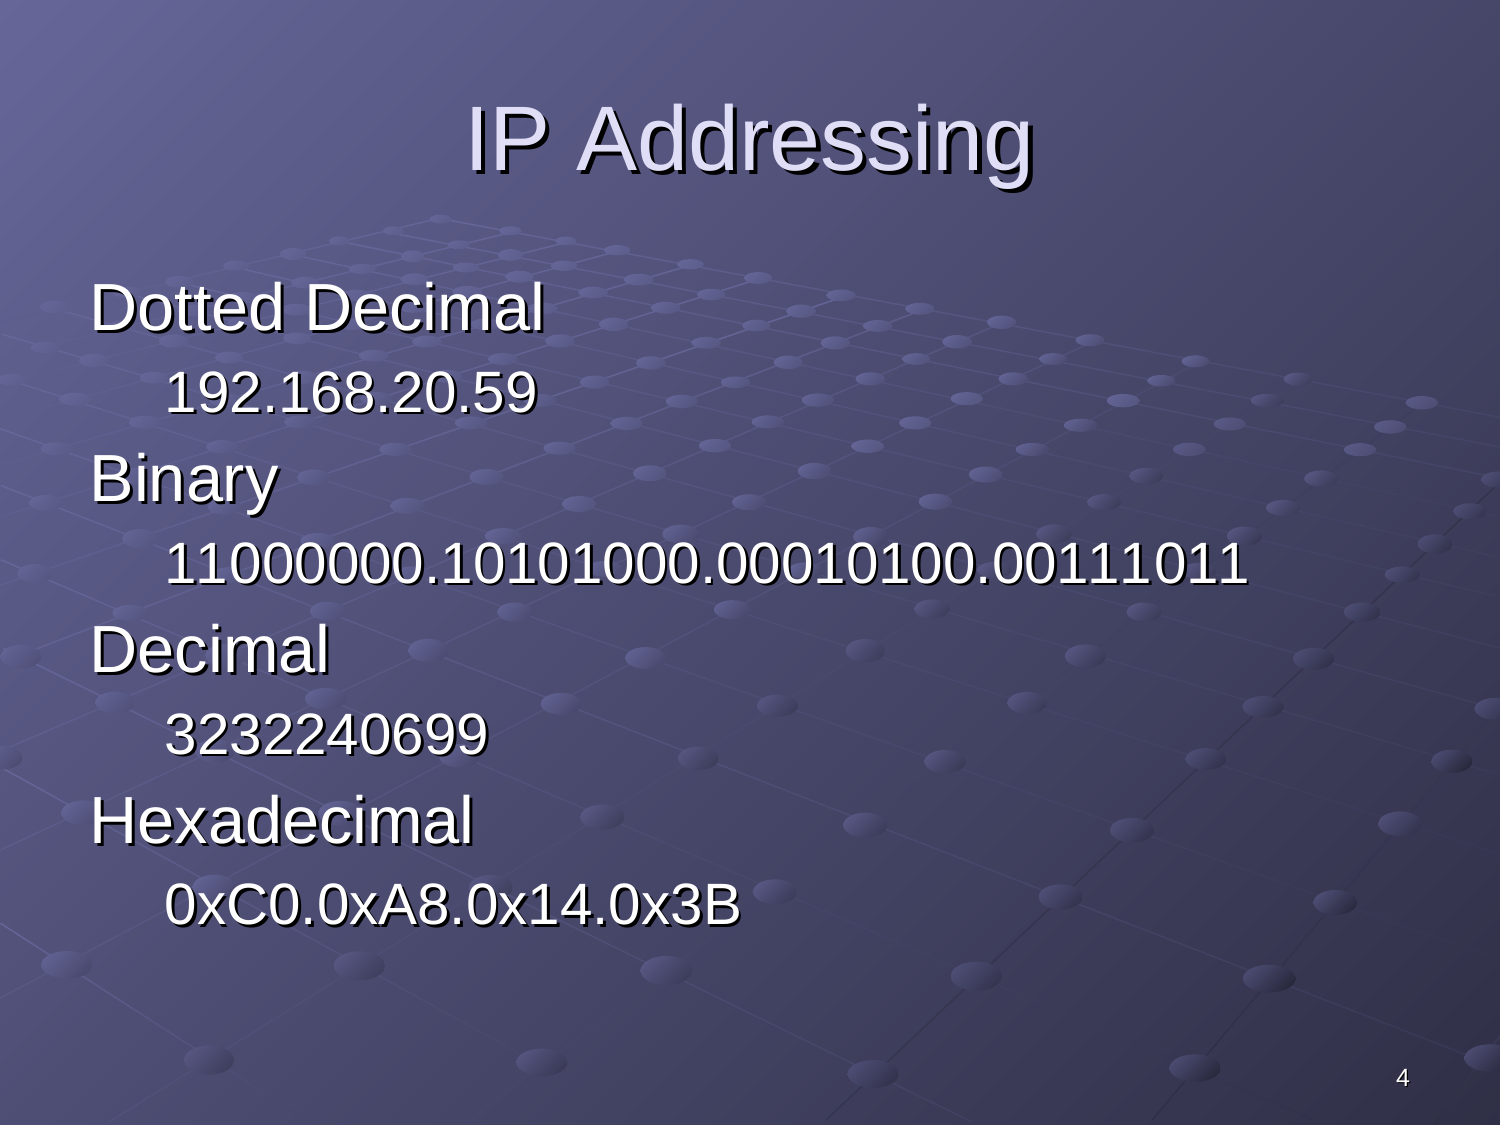

# IP Addressing
Dotted Decimal
192.168.20.59
Binary
11000000.10101000.00010100.00111011
Decimal
3232240699
Hexadecimal
0xC0.0xA8.0x14.0x3B
4